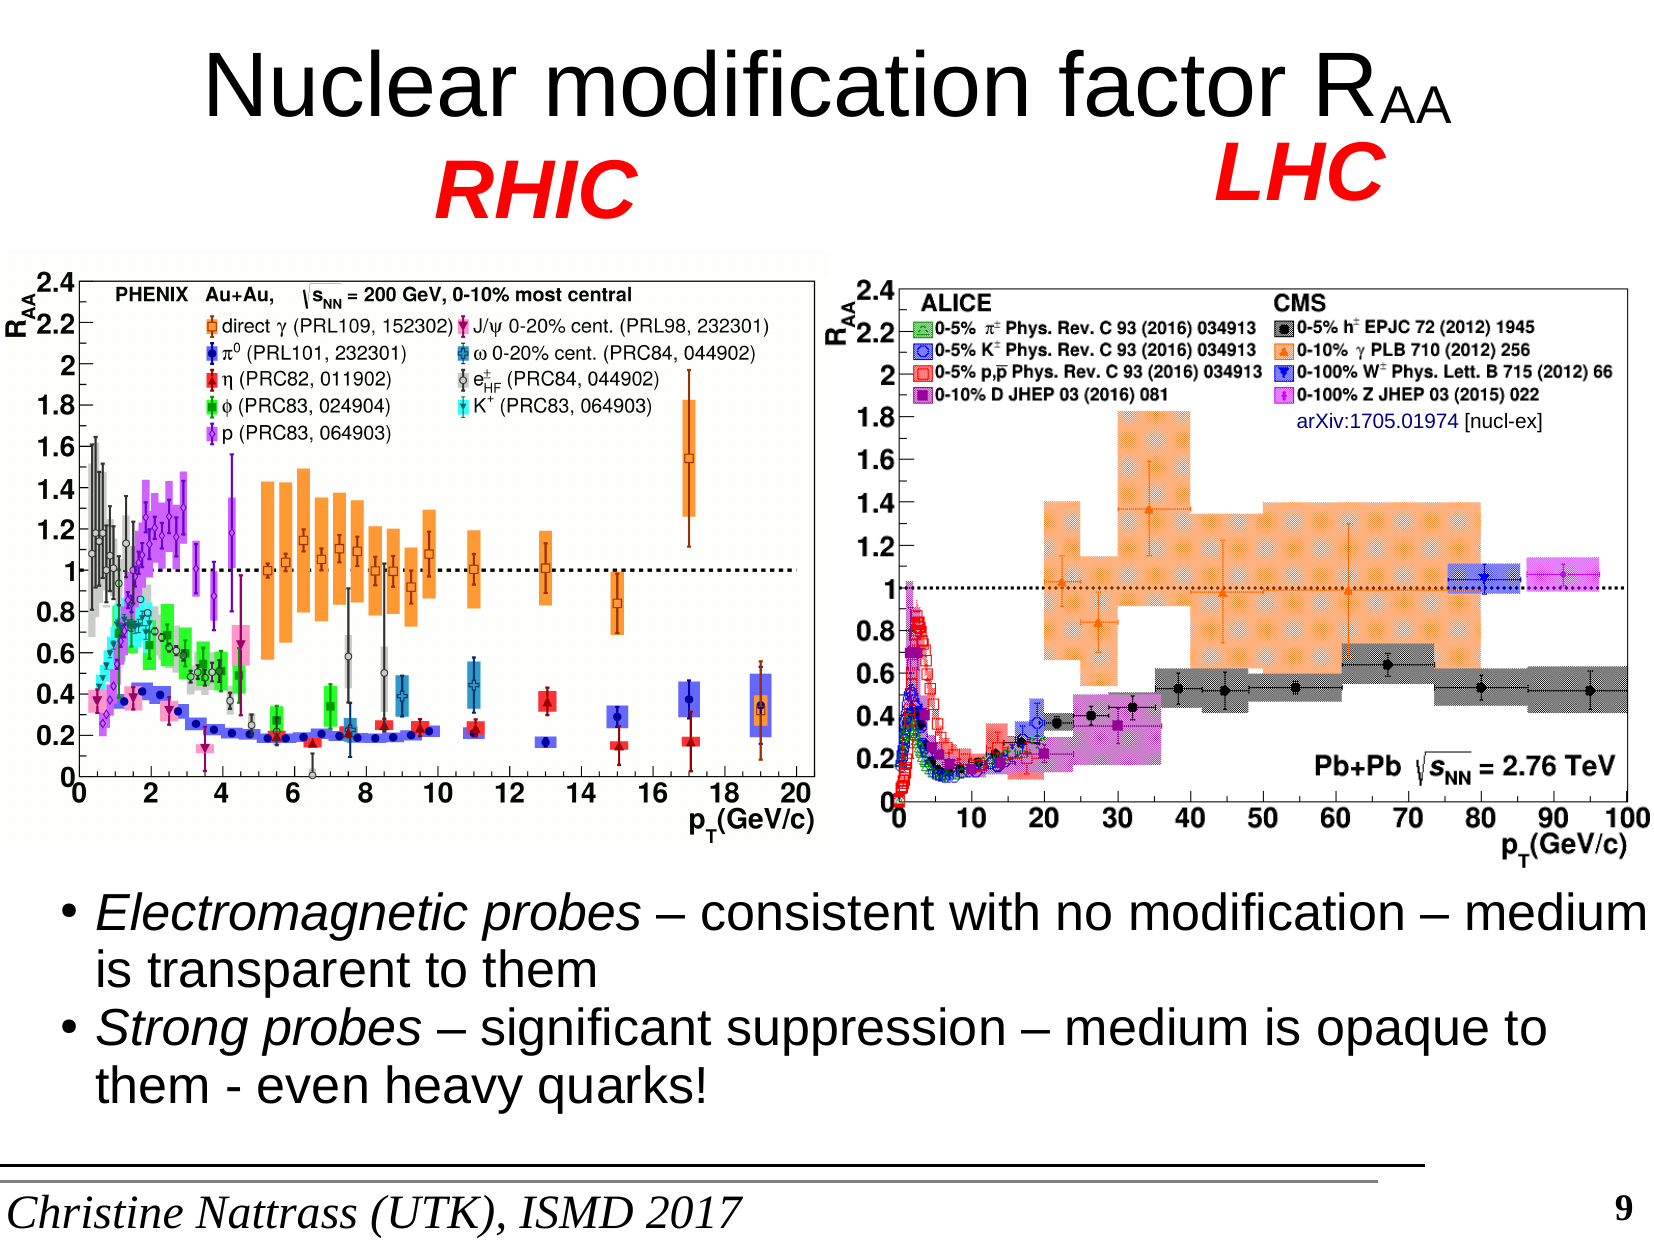

# Nuclear modification factor RAA
LHC
RHIC
arXiv:1705.01974 [nucl-ex]
Electromagnetic probes – consistent with no modification – medium is transparent to them
Strong probes – significant suppression – medium is opaque to them - even heavy quarks!